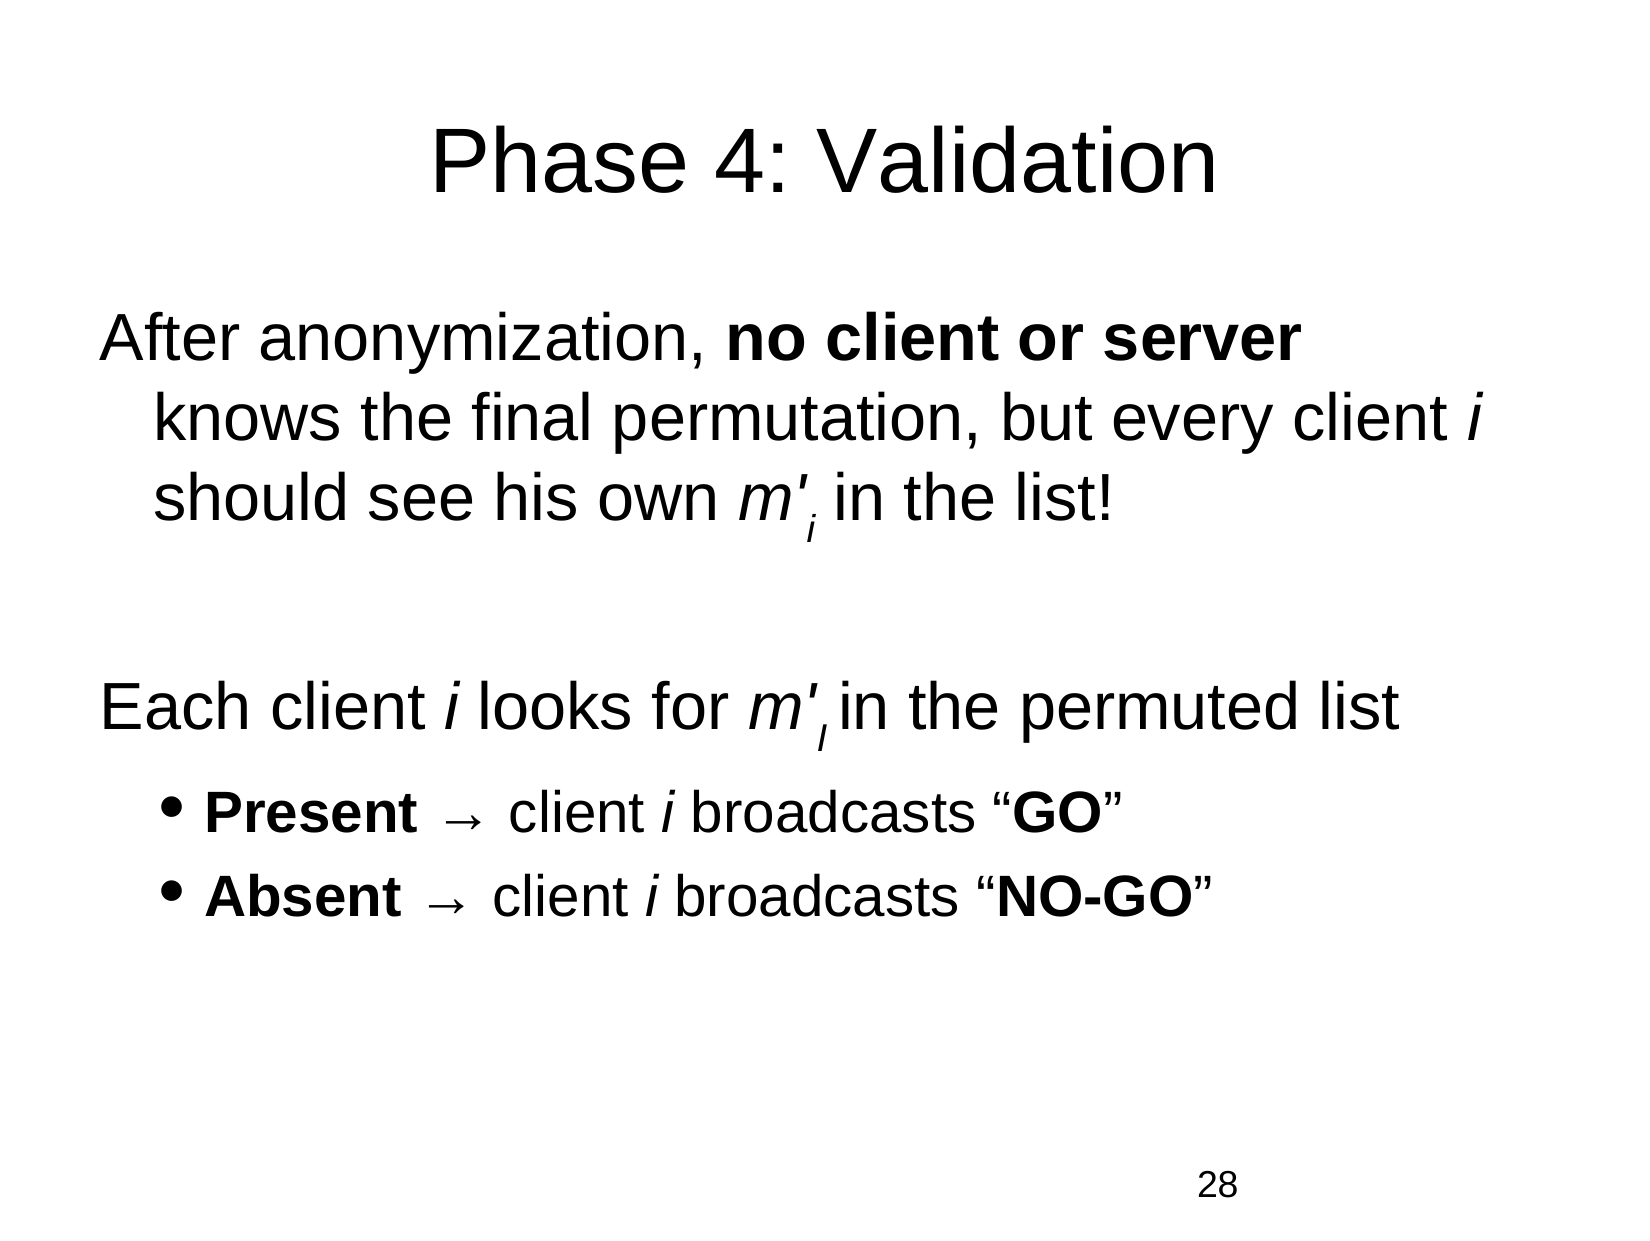

# Phase 4: Validation
After anonymization, no client or server
knows the final permutation, but every client i should see his own m'i in the list!
Each client i looks for m'I in the permuted list
Present → client i broadcasts “GO”
Absent → client i broadcasts “NO-GO”
28